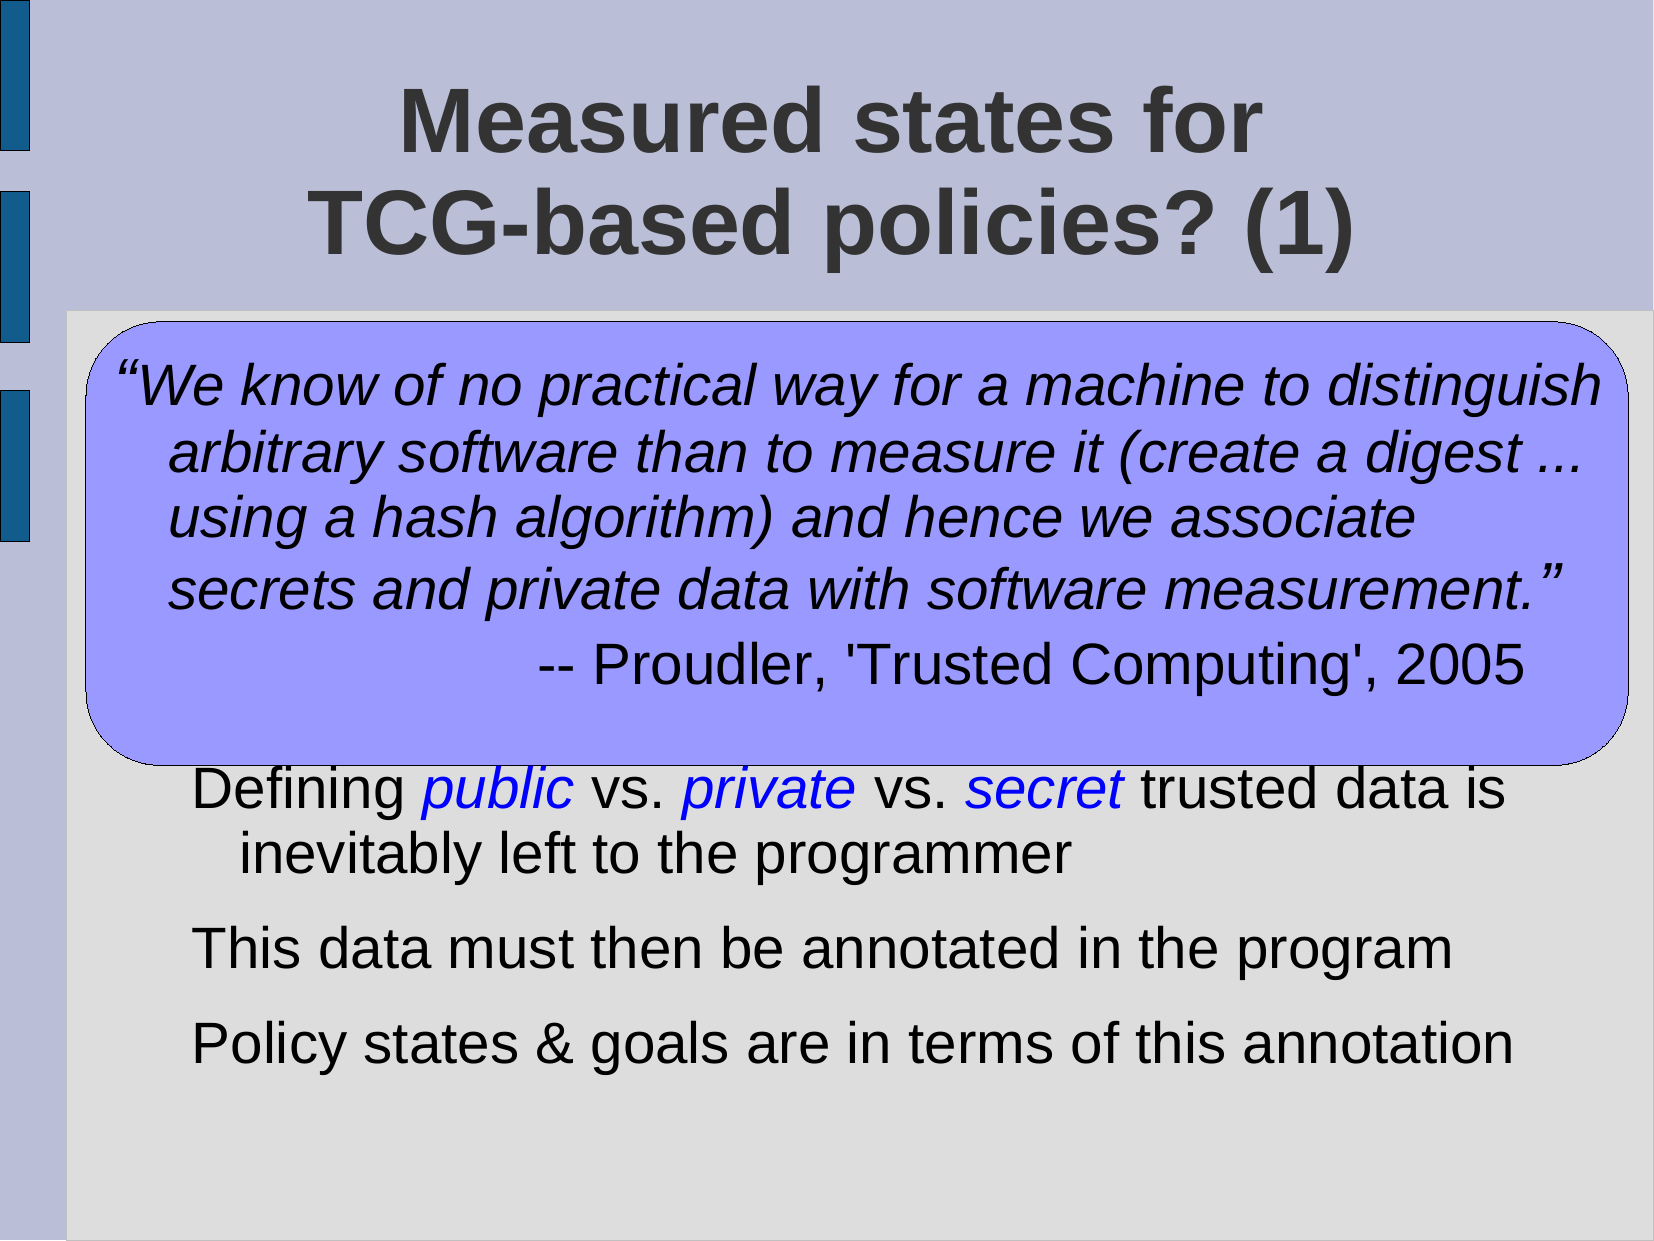

# Measured states for TCG-based policies? (1)
“We know of no practical way for a machine to distinguish arbitrary software than to measure it (create a digest ... using a hash algorithm) and hence we associate secrets and private data with software measurement.” 					-- Proudler, 'Trusted Computing', 2005
Defining public vs. private vs. secret trusted data is inevitably left to the programmer
This data must then be annotated in the program
Policy states & goals are in terms of this annotation